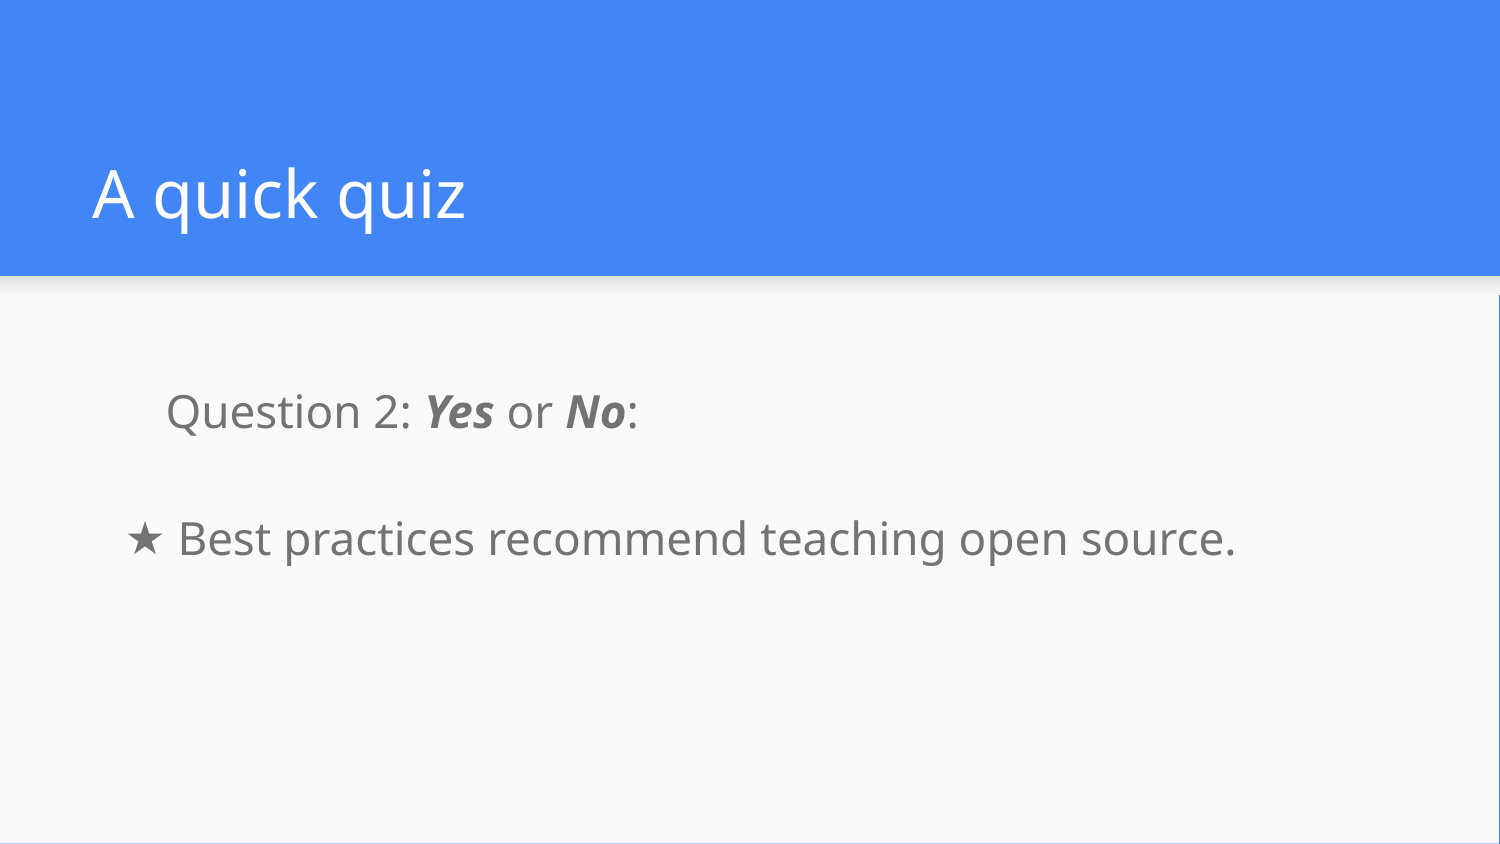

# A quick quiz
Question 2: Yes or No:
 Best practices recommend teaching open source.